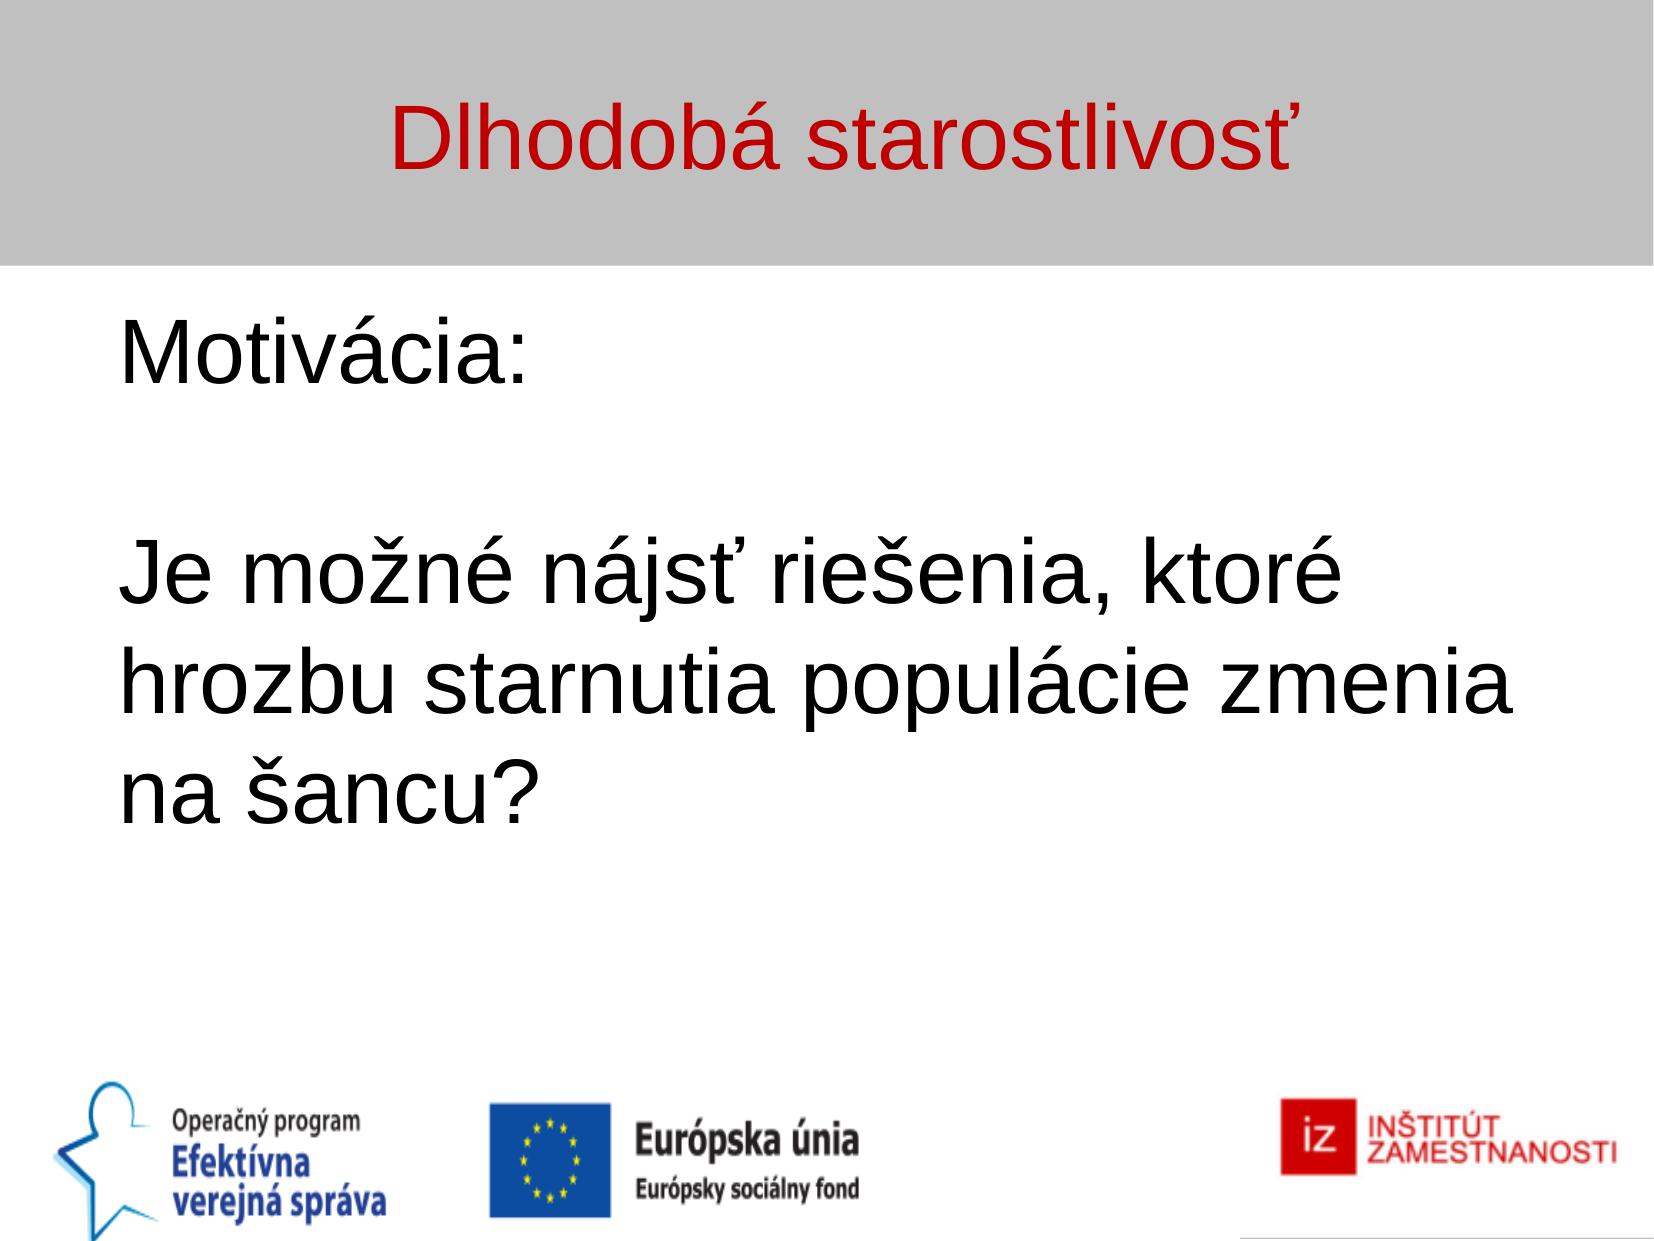

Dlhodobá starostlivosť
Motivácia:
Je možné nájsť riešenia, ktoré hrozbu starnutia populácie zmenia na šancu?